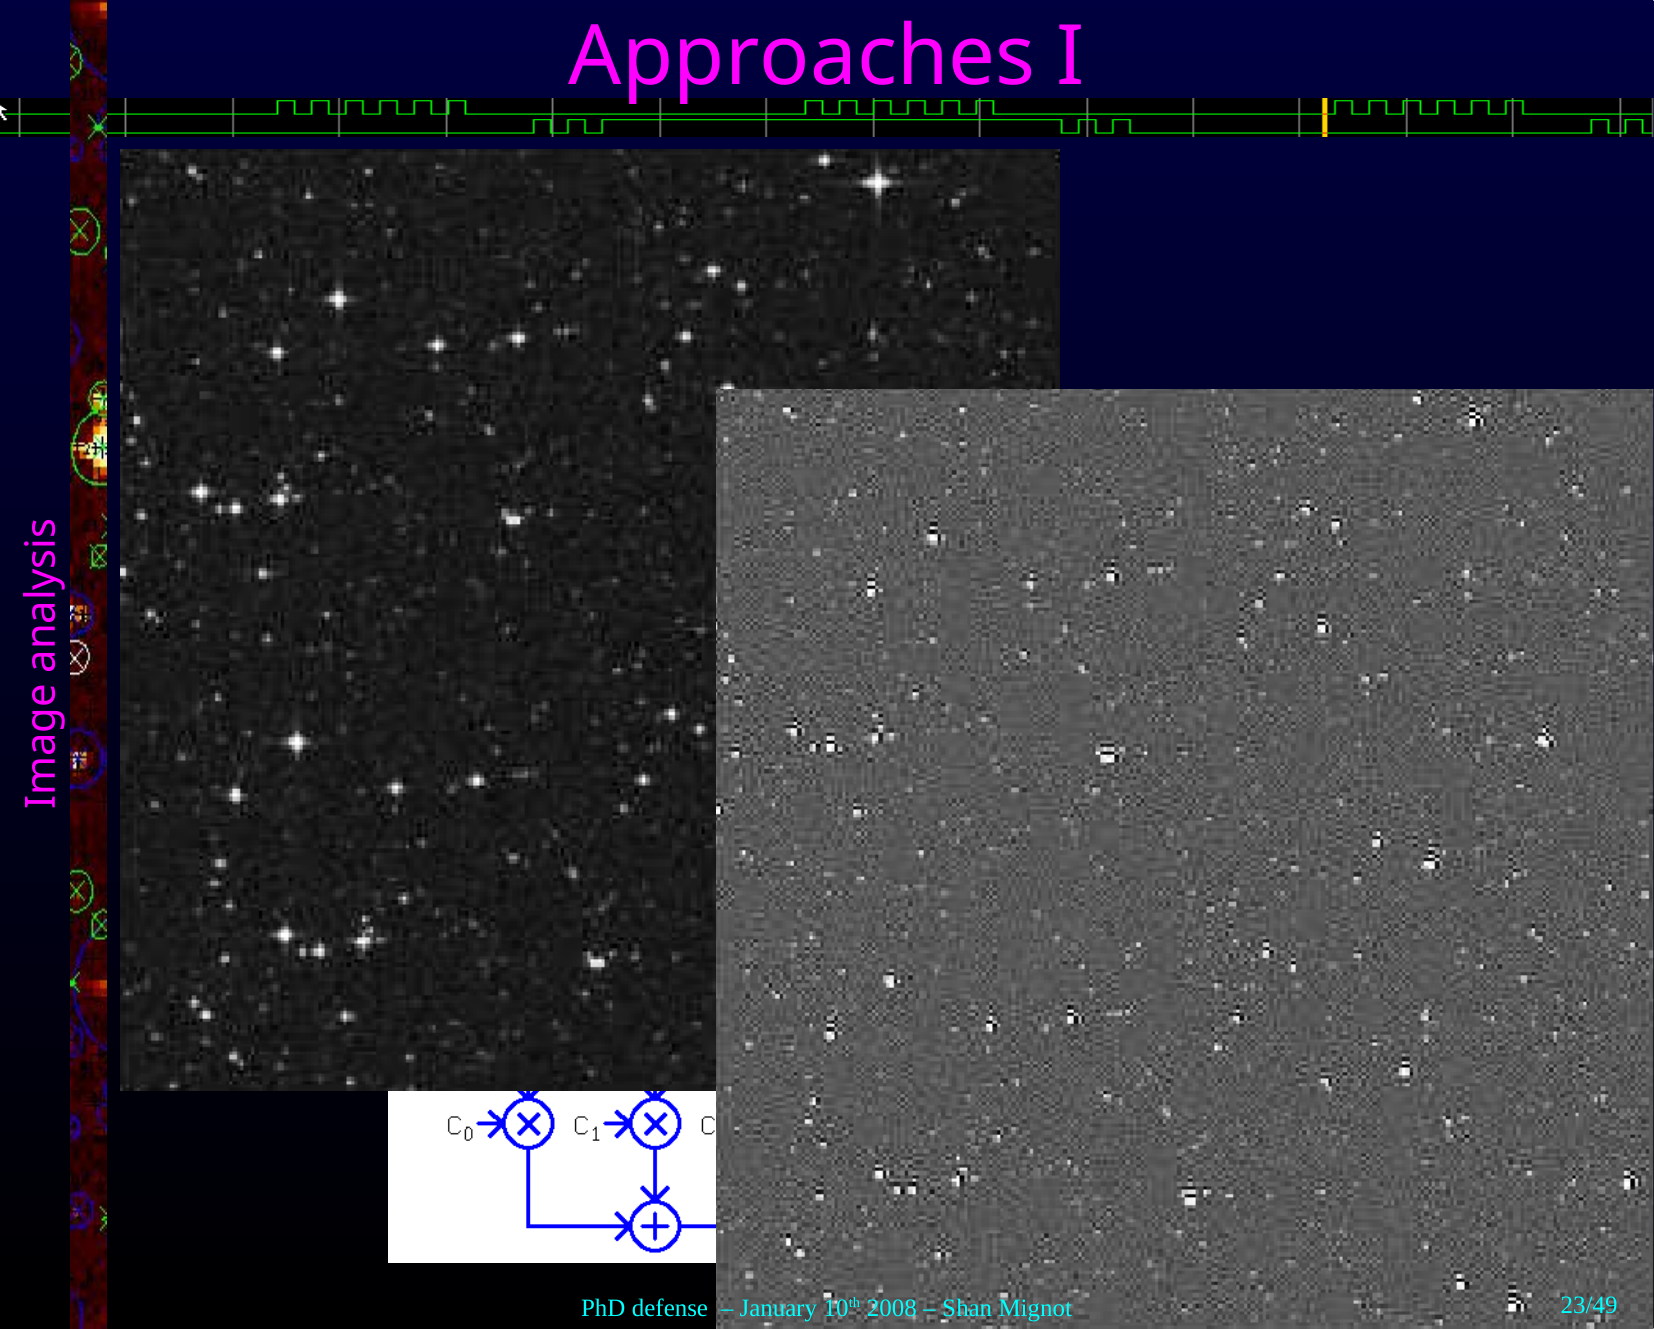

Approaches I
# Transforms
global view
concentrate the information: 2 steps in one
→ requires a priori information vs. variability of imaging:				object types (extended, colour, brightness)			 		heterogeneities (smearing, aberrations)
→ complex analysis of transform space
linear transforms are convolutions
→ systematic
→ arithmetically intensive: adders & multipliers
→ in AC only (data access vs. TDI read-out)
Image analysis
PhD defense – January 10th 2008 – Shan Mignot